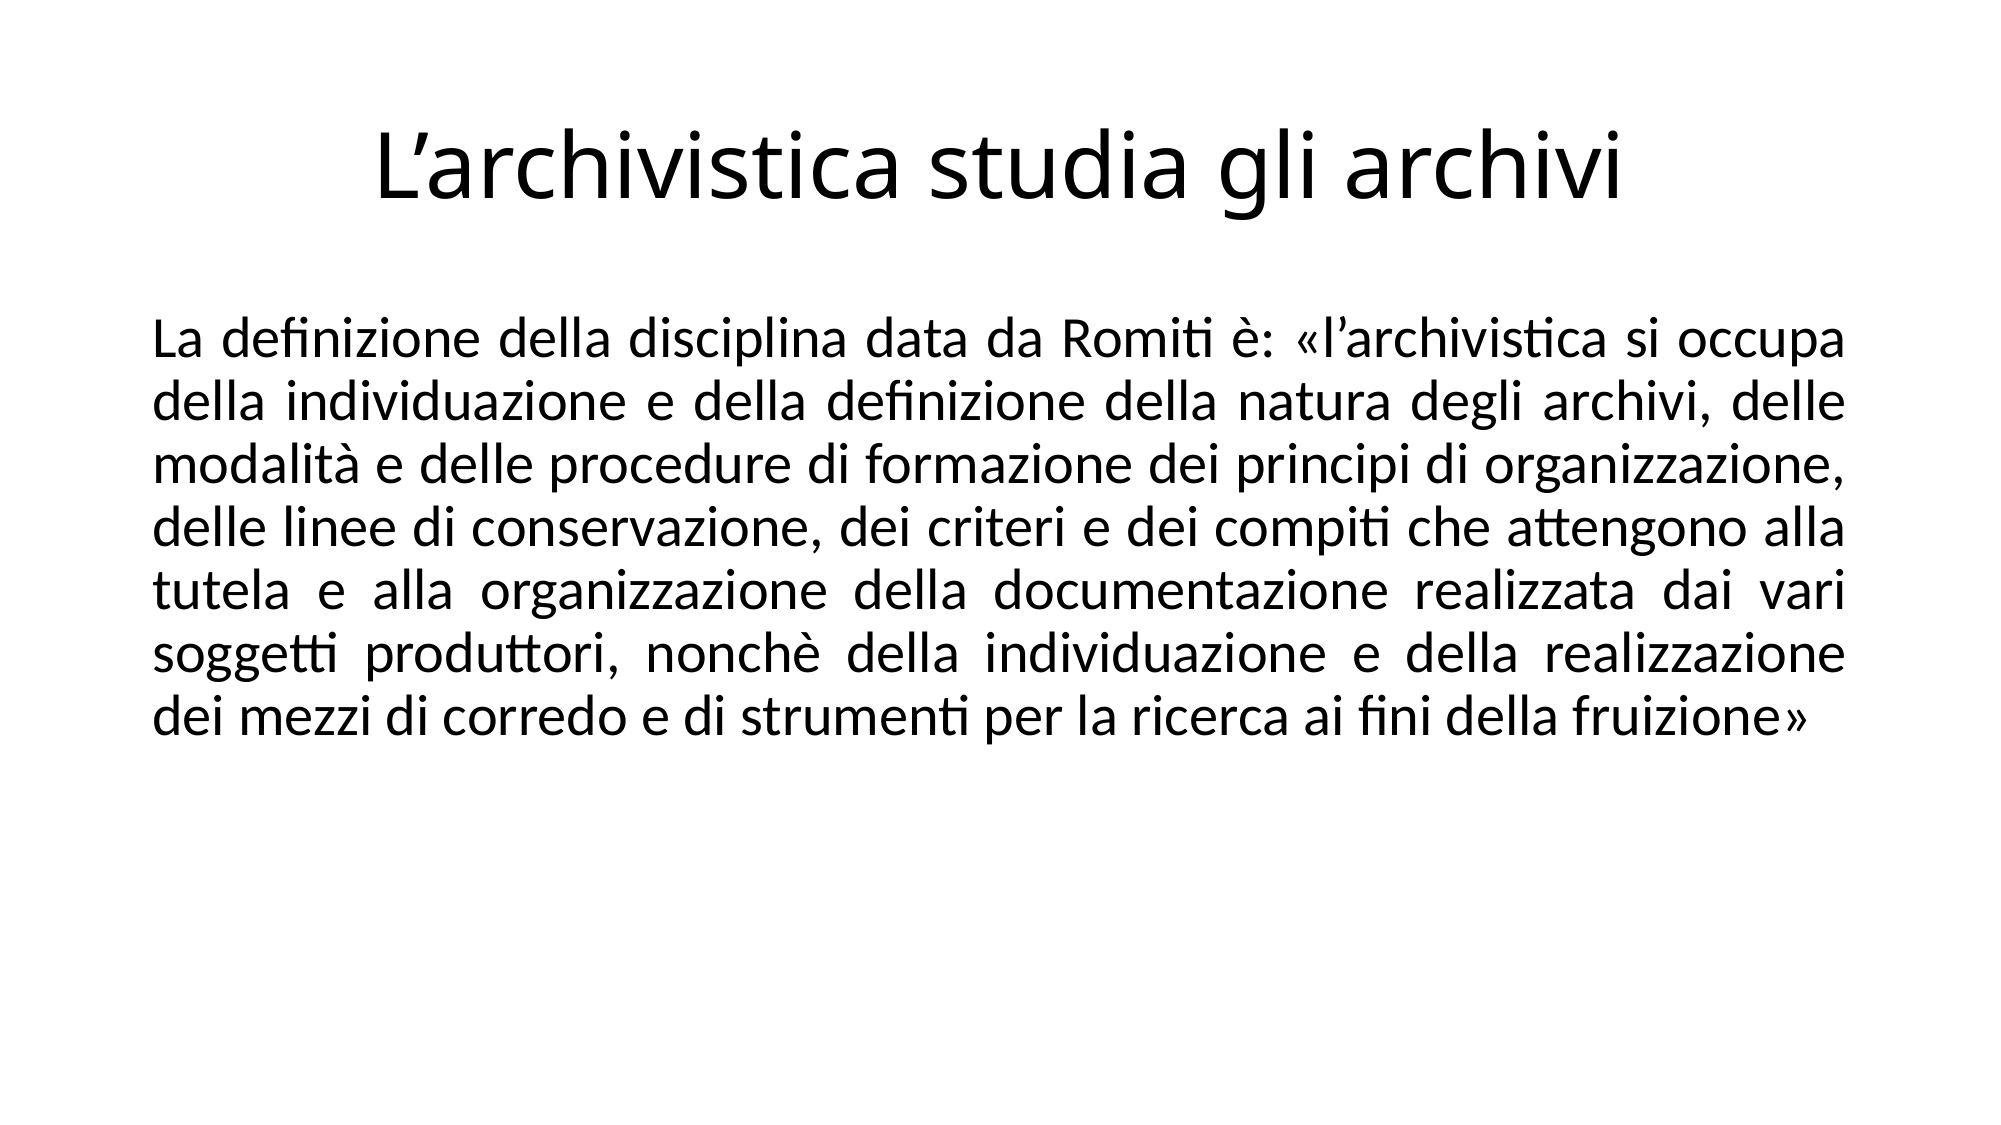

# L’archivistica studia gli archivi
La definizione della disciplina data da Romiti è: «l’archivistica si occupa della individuazione e della definizione della natura degli archivi, delle modalità e delle procedure di formazione dei principi di organizzazione, delle linee di conservazione, dei criteri e dei compiti che attengono alla tutela e alla organizzazione della documentazione realizzata dai vari soggetti produttori, nonchè della individuazione e della realizzazione dei mezzi di corredo e di strumenti per la ricerca ai fini della fruizione»